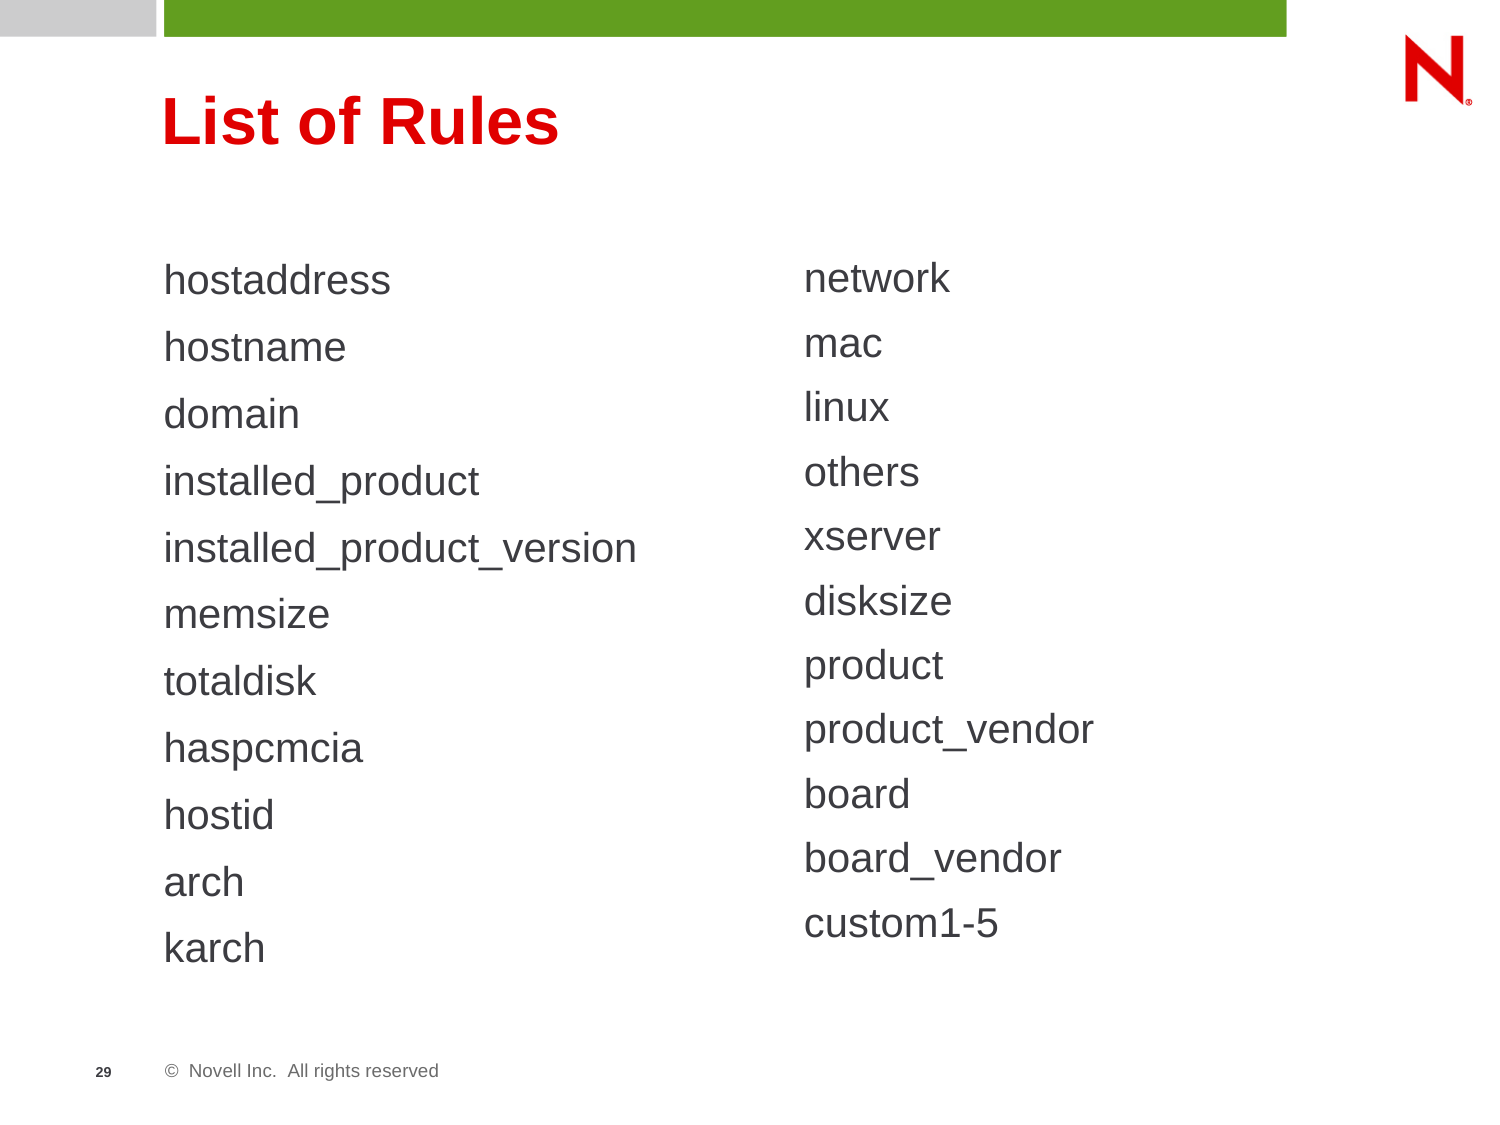

# List of Rules
hostaddress
hostname
domain
installed_product
installed_product_version
memsize
totaldisk
haspcmcia
hostid
arch
karch
network
mac
linux
others
xserver
disksize
product
product_vendor
board
board_vendor
custom1-5